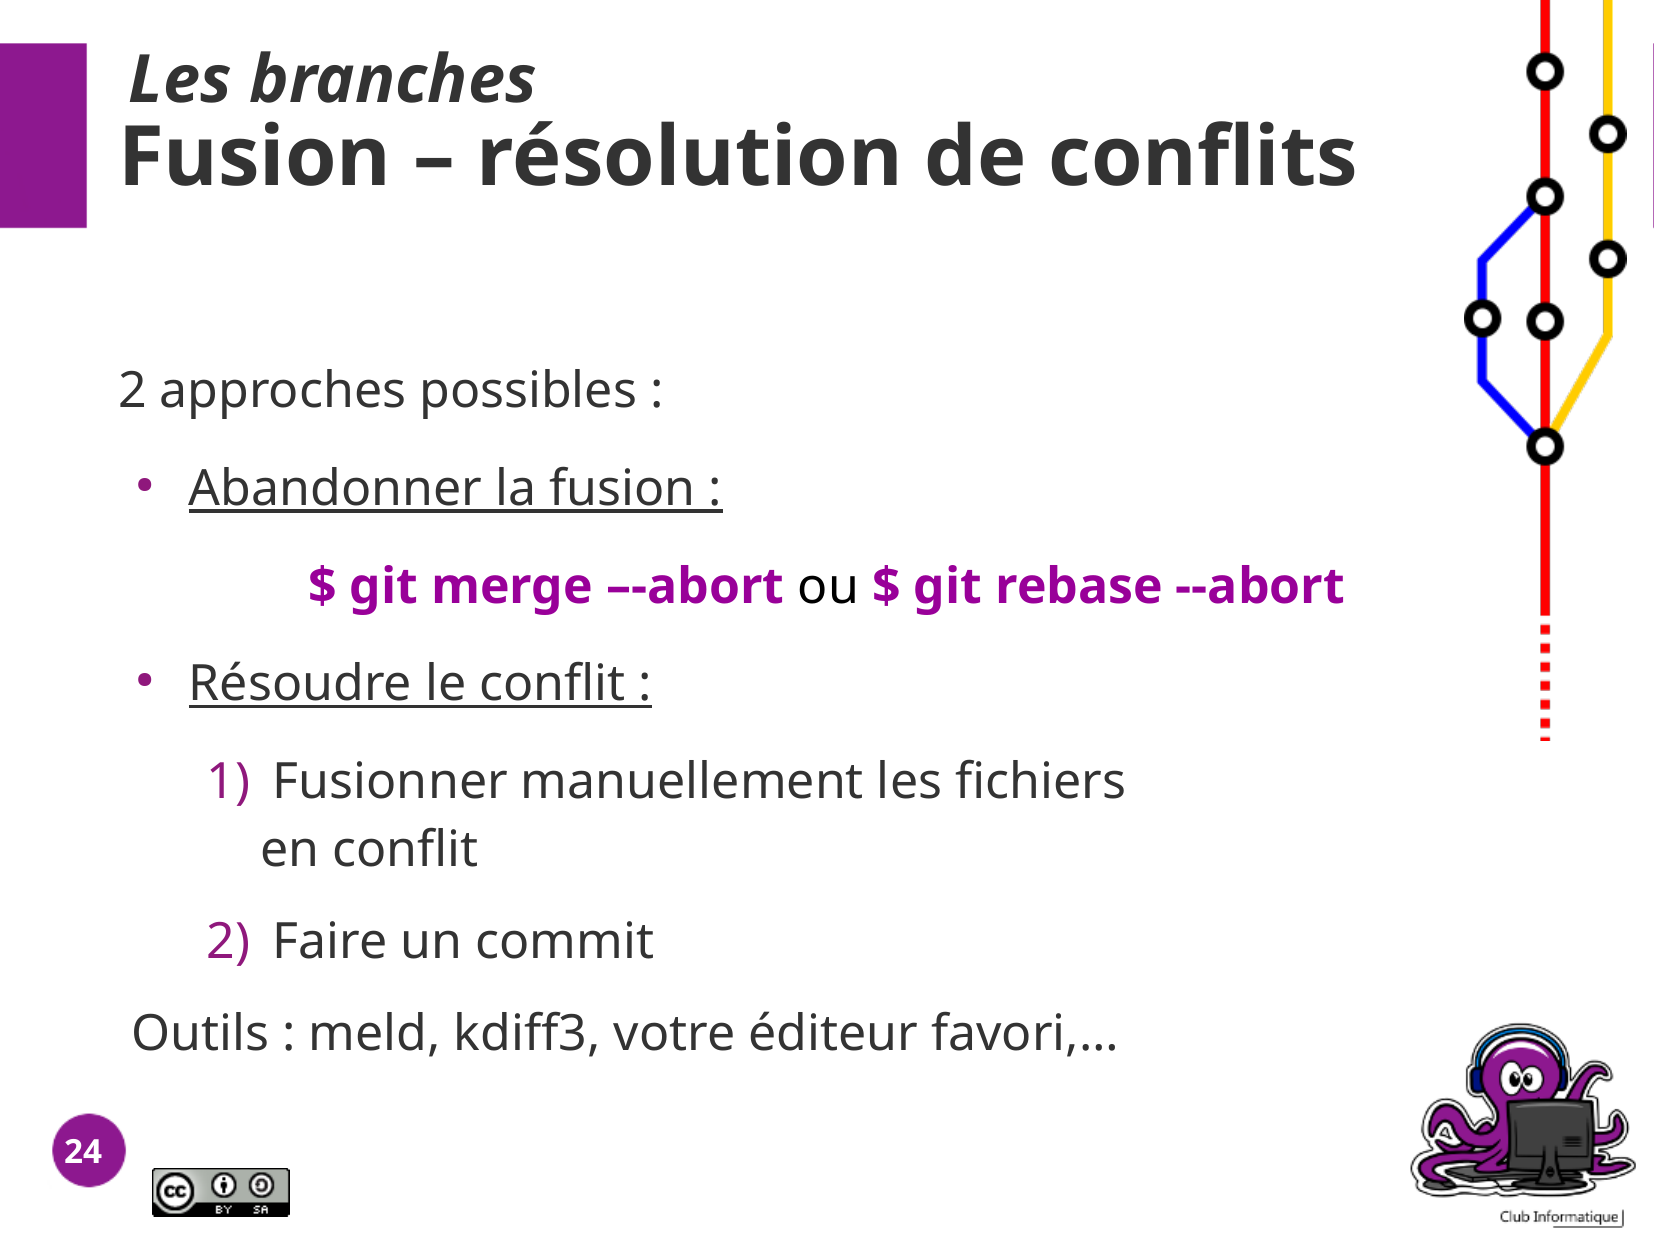

Les branches
# Fusion – résolution de conflits
2 approches possibles :
Abandonner la fusion :
$ git merge –-abort ou $ git rebase --abort
Résoudre le conflit :
 Fusionner manuellement les fichiers
en conflit
 Faire un commit
 Outils : meld, kdiff3, votre éditeur favori,…
24